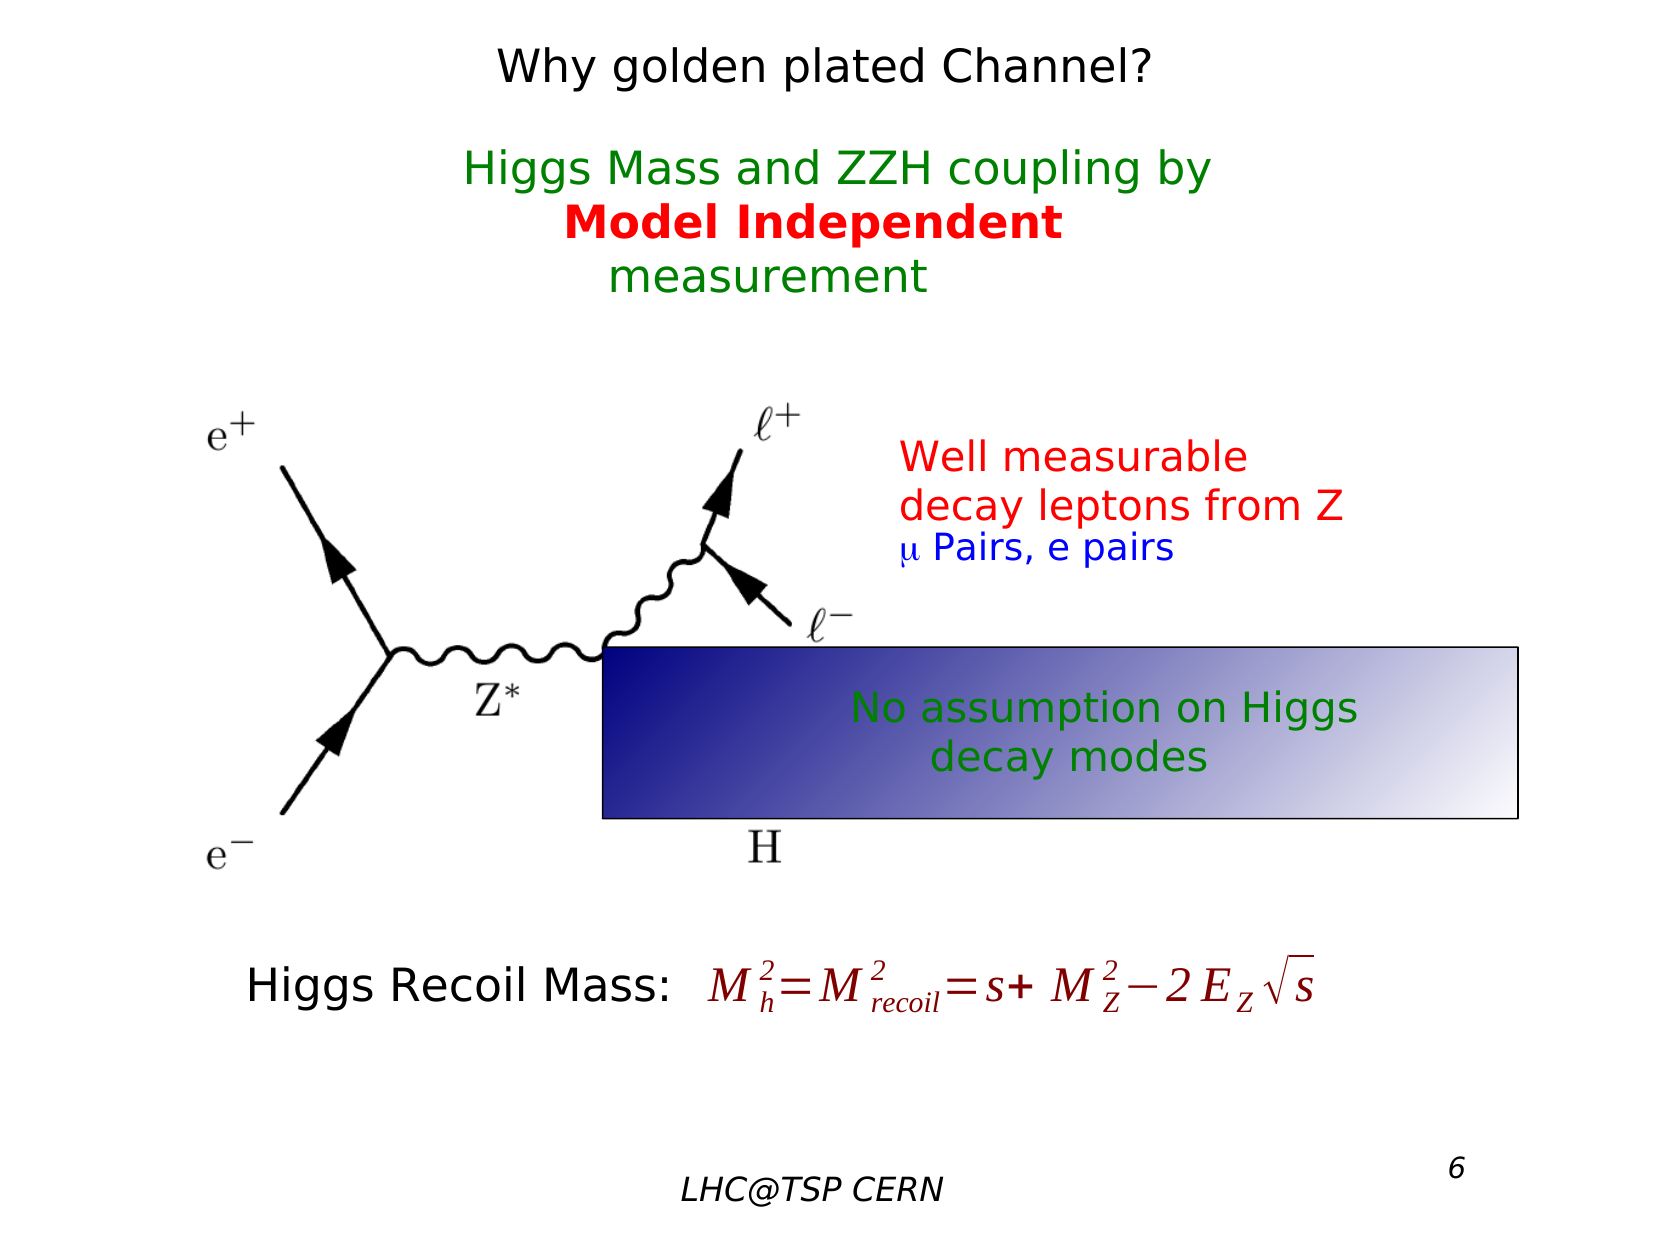

Why golden plated Channel?
 Higgs Mass and ZZH coupling by
 Model Independent
 measurement
Well measurable
decay leptons from Z
μ Pairs, e pairs
No assumption on Higgs
 decay modes
Higgs Recoil Mass:
LHC@TSP CERN